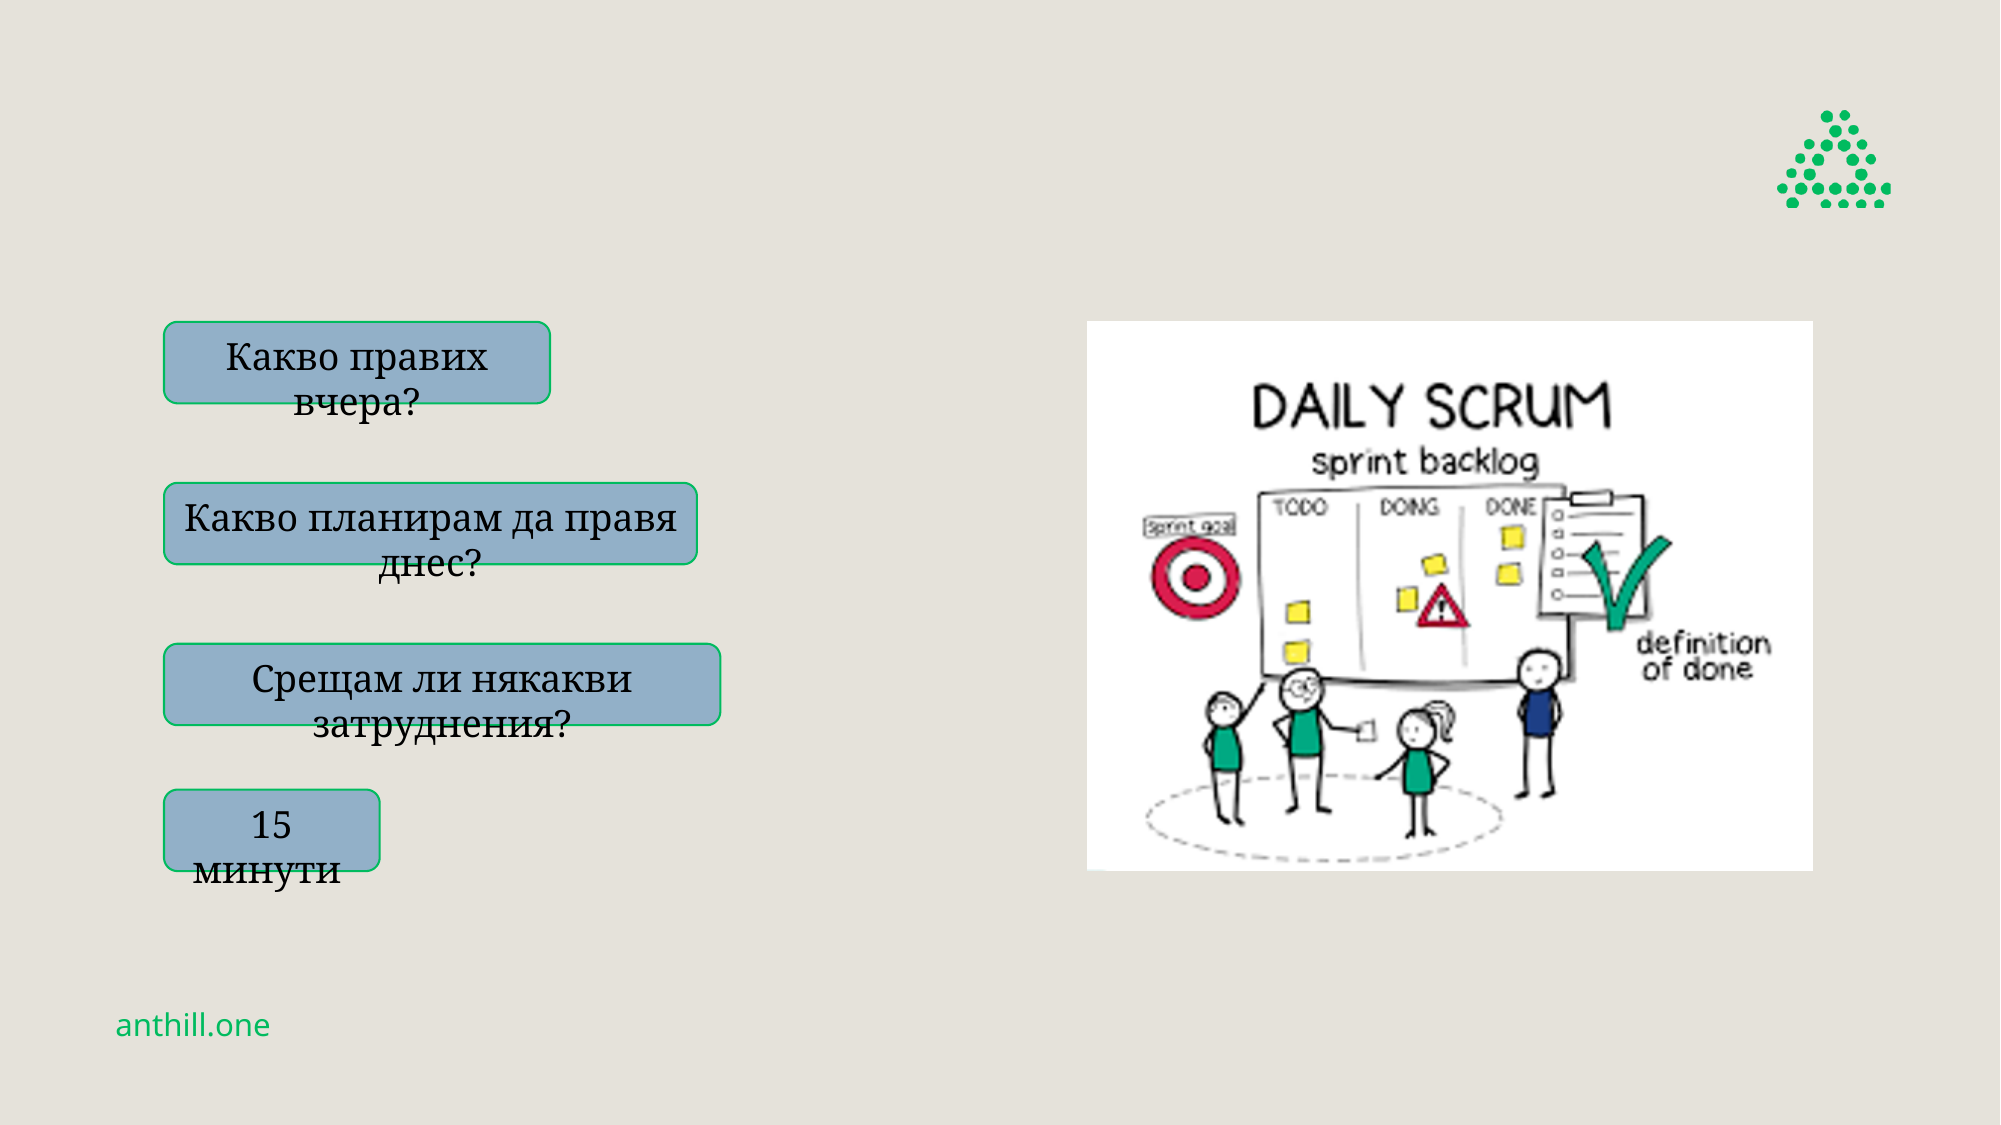

Какво правих вчера?
Какво планирам да правя днес?
Срещам ли някакви затруднения?
15 минути